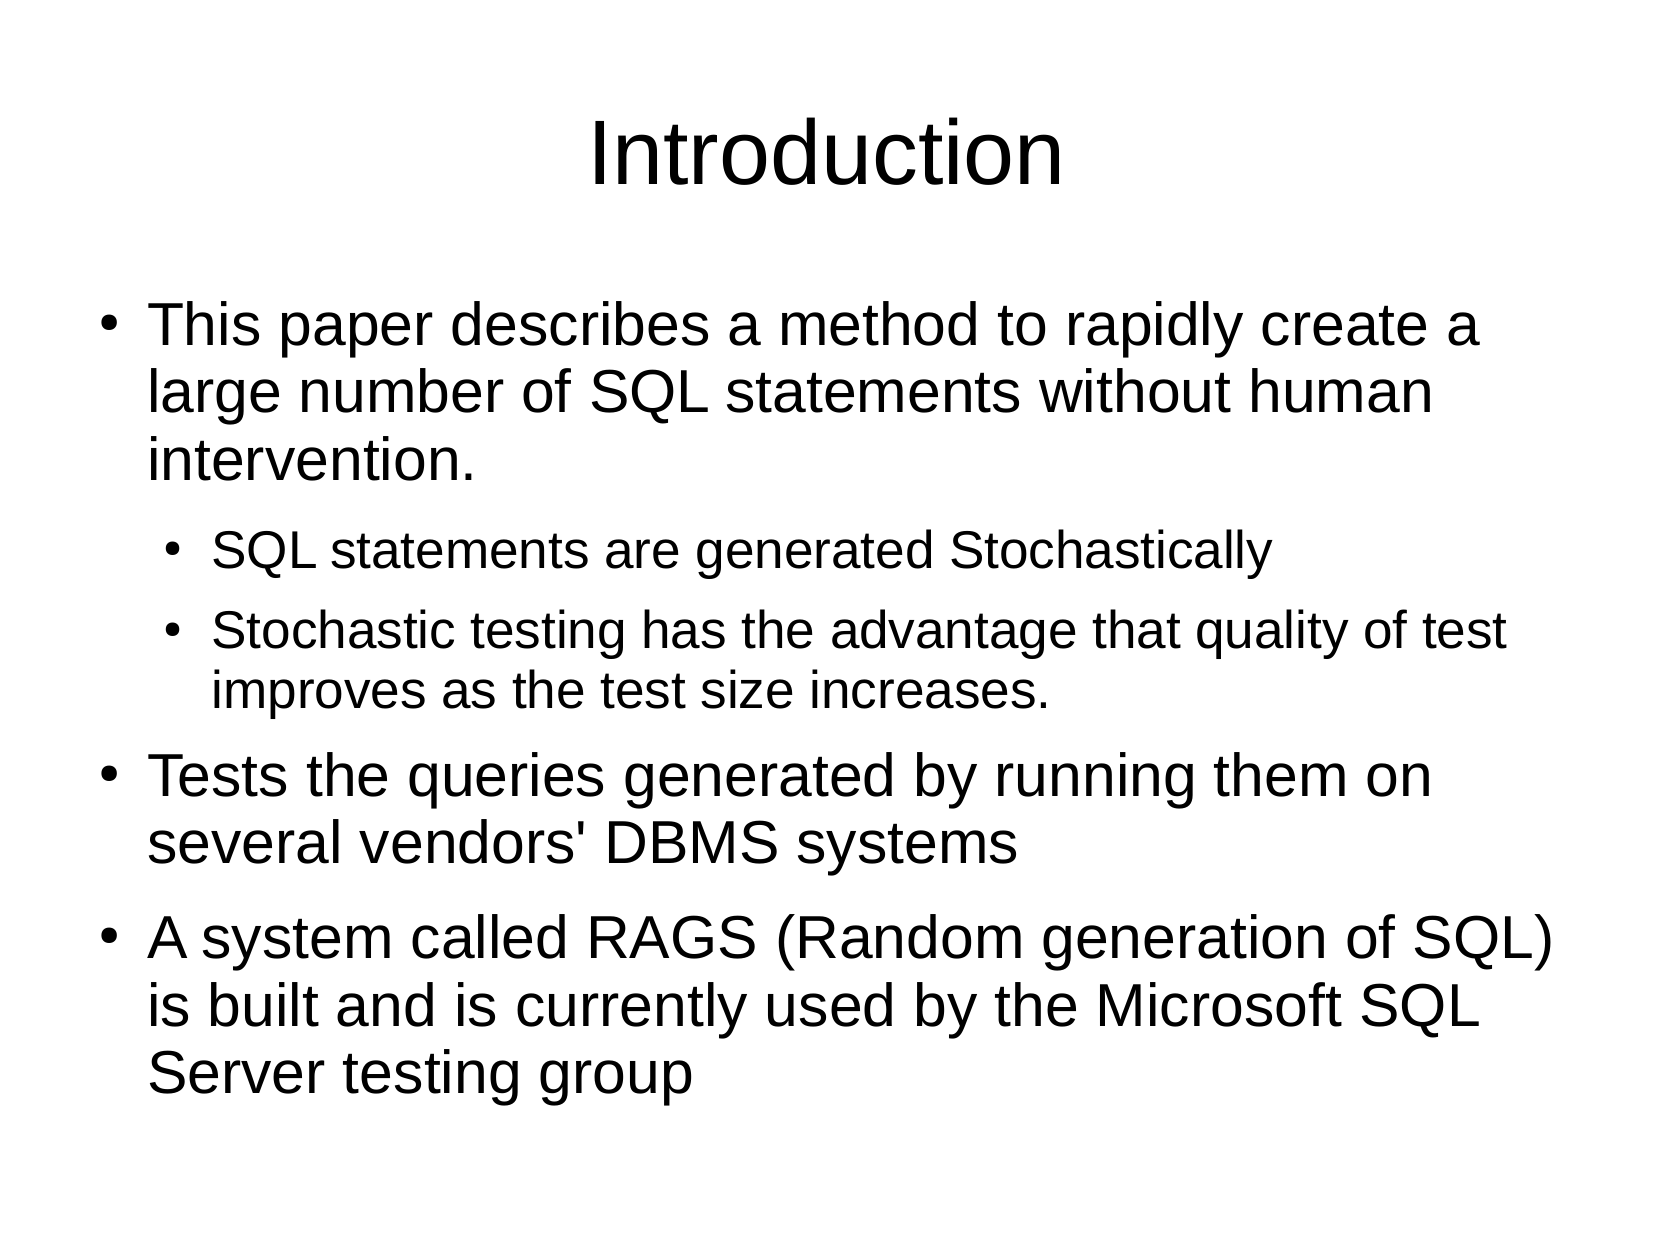

# Introduction
This paper describes a method to rapidly create a large number of SQL statements without human intervention.
SQL statements are generated Stochastically
Stochastic testing has the advantage that quality of test improves as the test size increases.
Tests the queries generated by running them on several vendors' DBMS systems
A system called RAGS (Random generation of SQL) is built and is currently used by the Microsoft SQL Server testing group